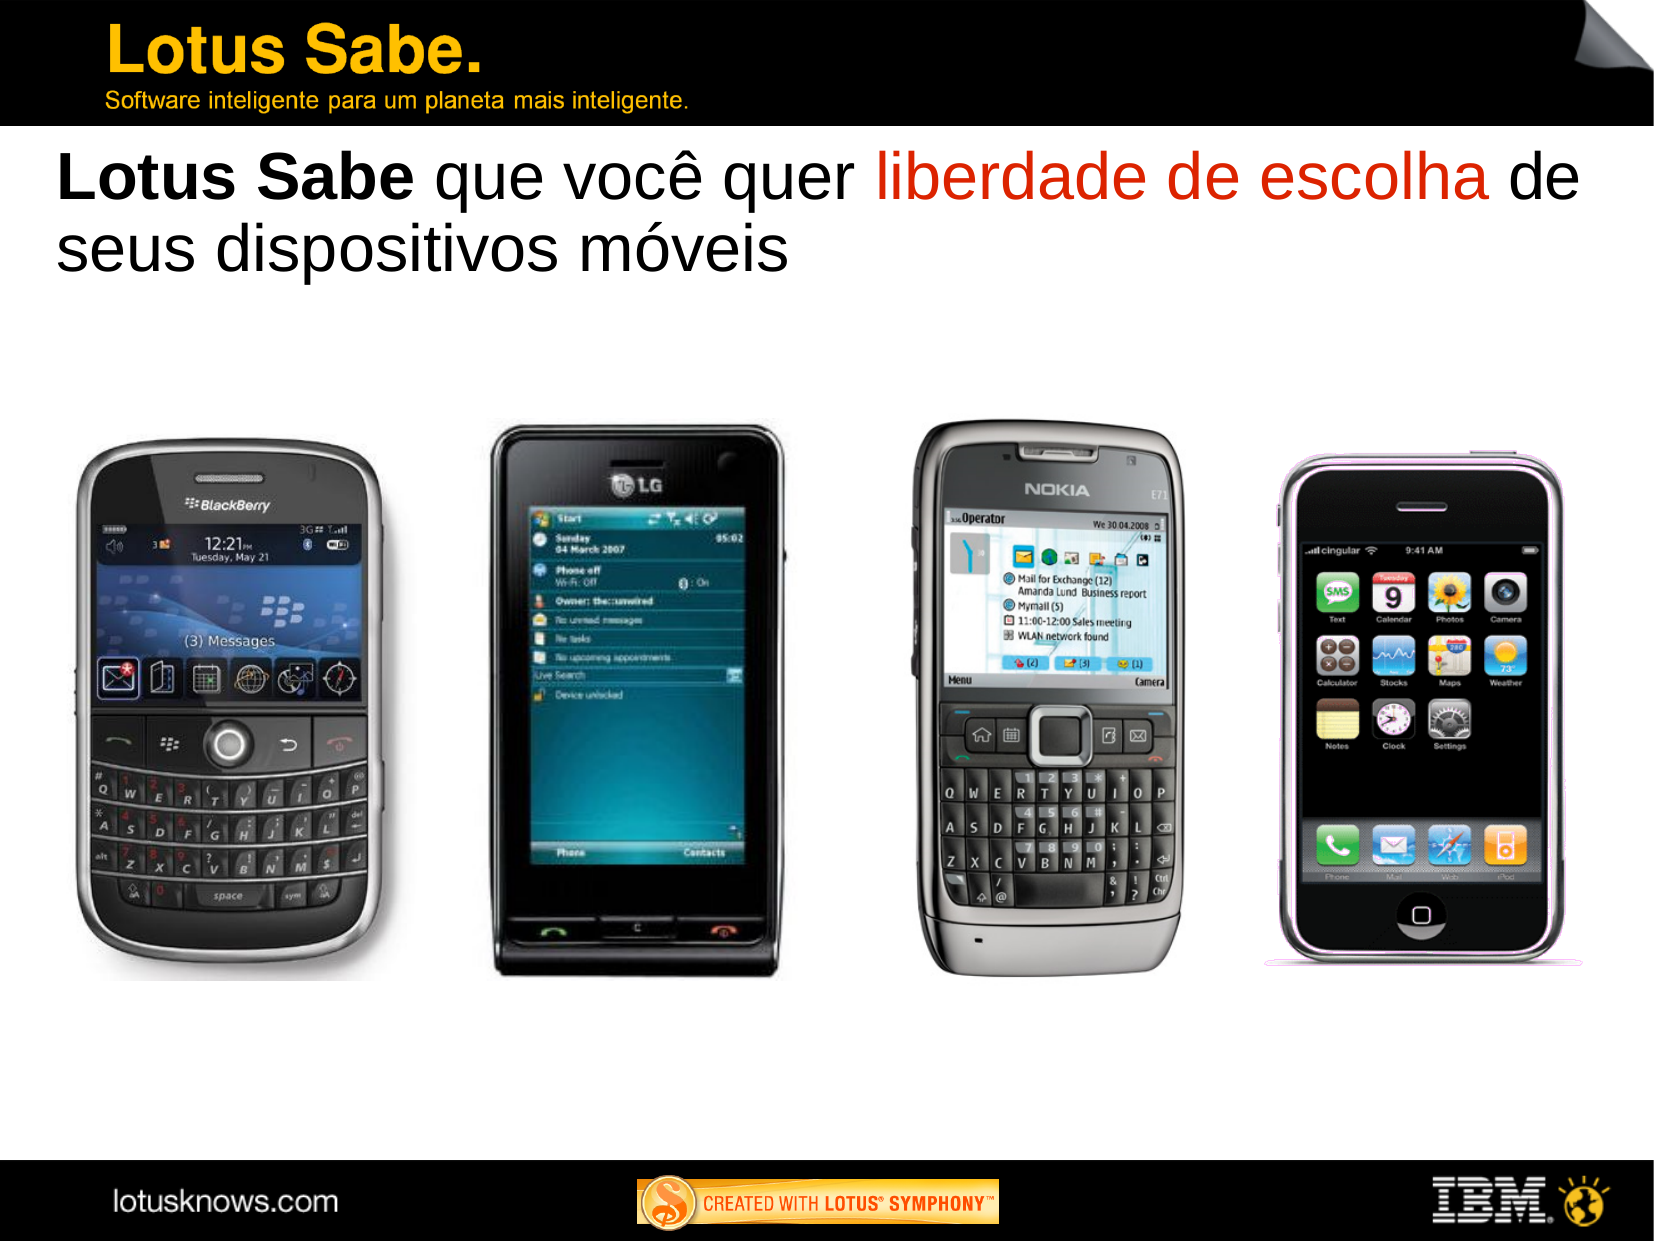

# Lotus Sabe que você quer liberdade de escolha de seus dispositivos móveis